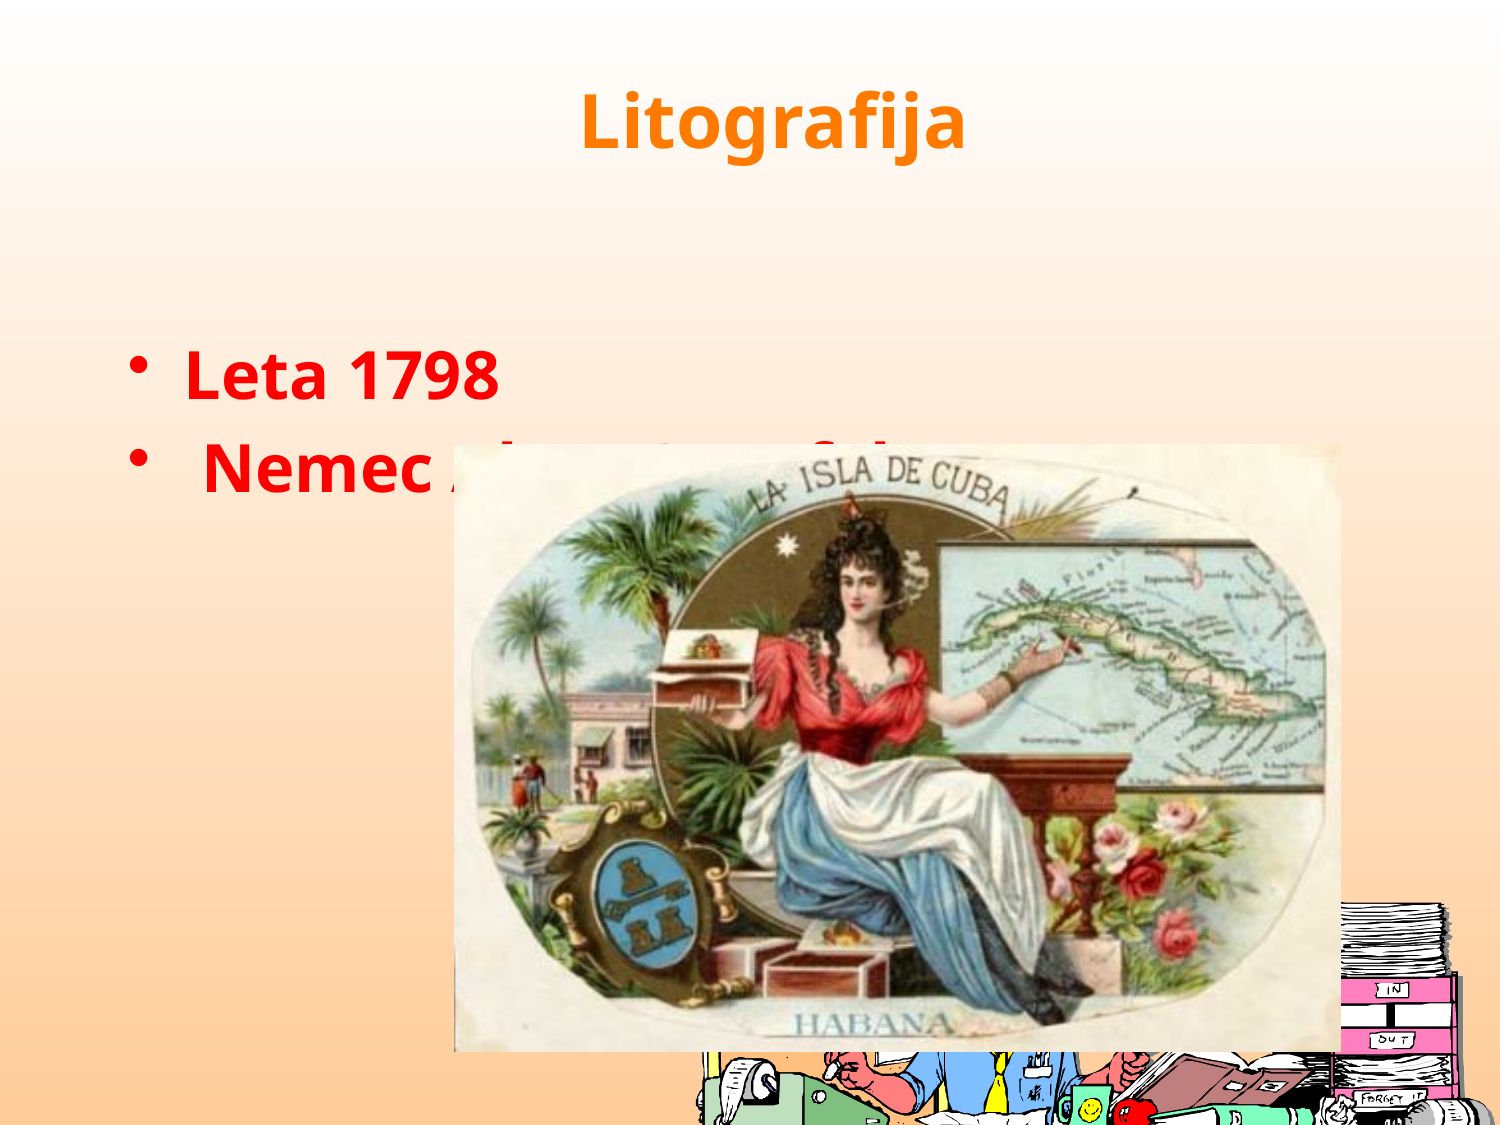

Litografija
# Leta 1798
 Nemec Aloys Senefel